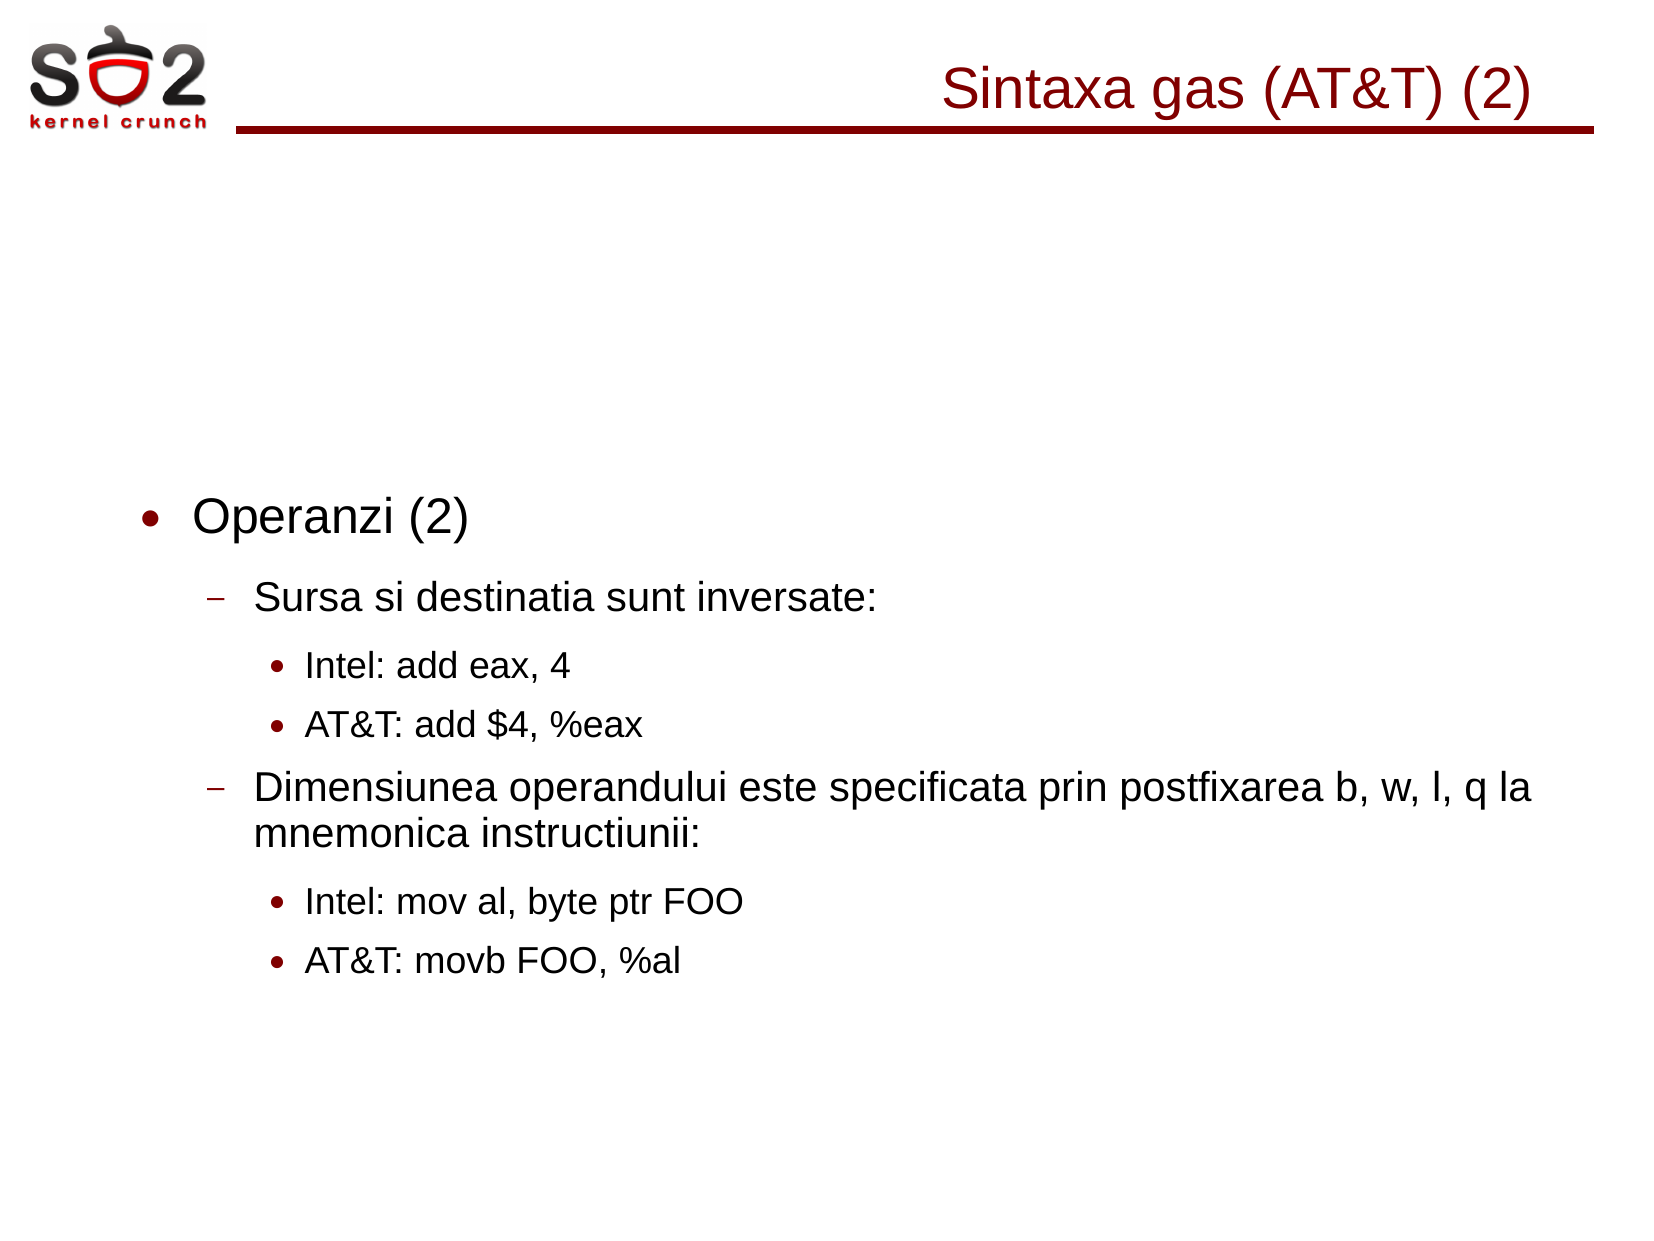

# Sintaxa gas (AT&T) (2)
Operanzi (2)
Sursa si destinatia sunt inversate:
Intel: add eax, 4
AT&T: add $4, %eax
Dimensiunea operandului este specificata prin postfixarea b, w, l, q la mnemonica instructiunii:
Intel: mov al, byte ptr FOO
AT&T: movb FOO, %al